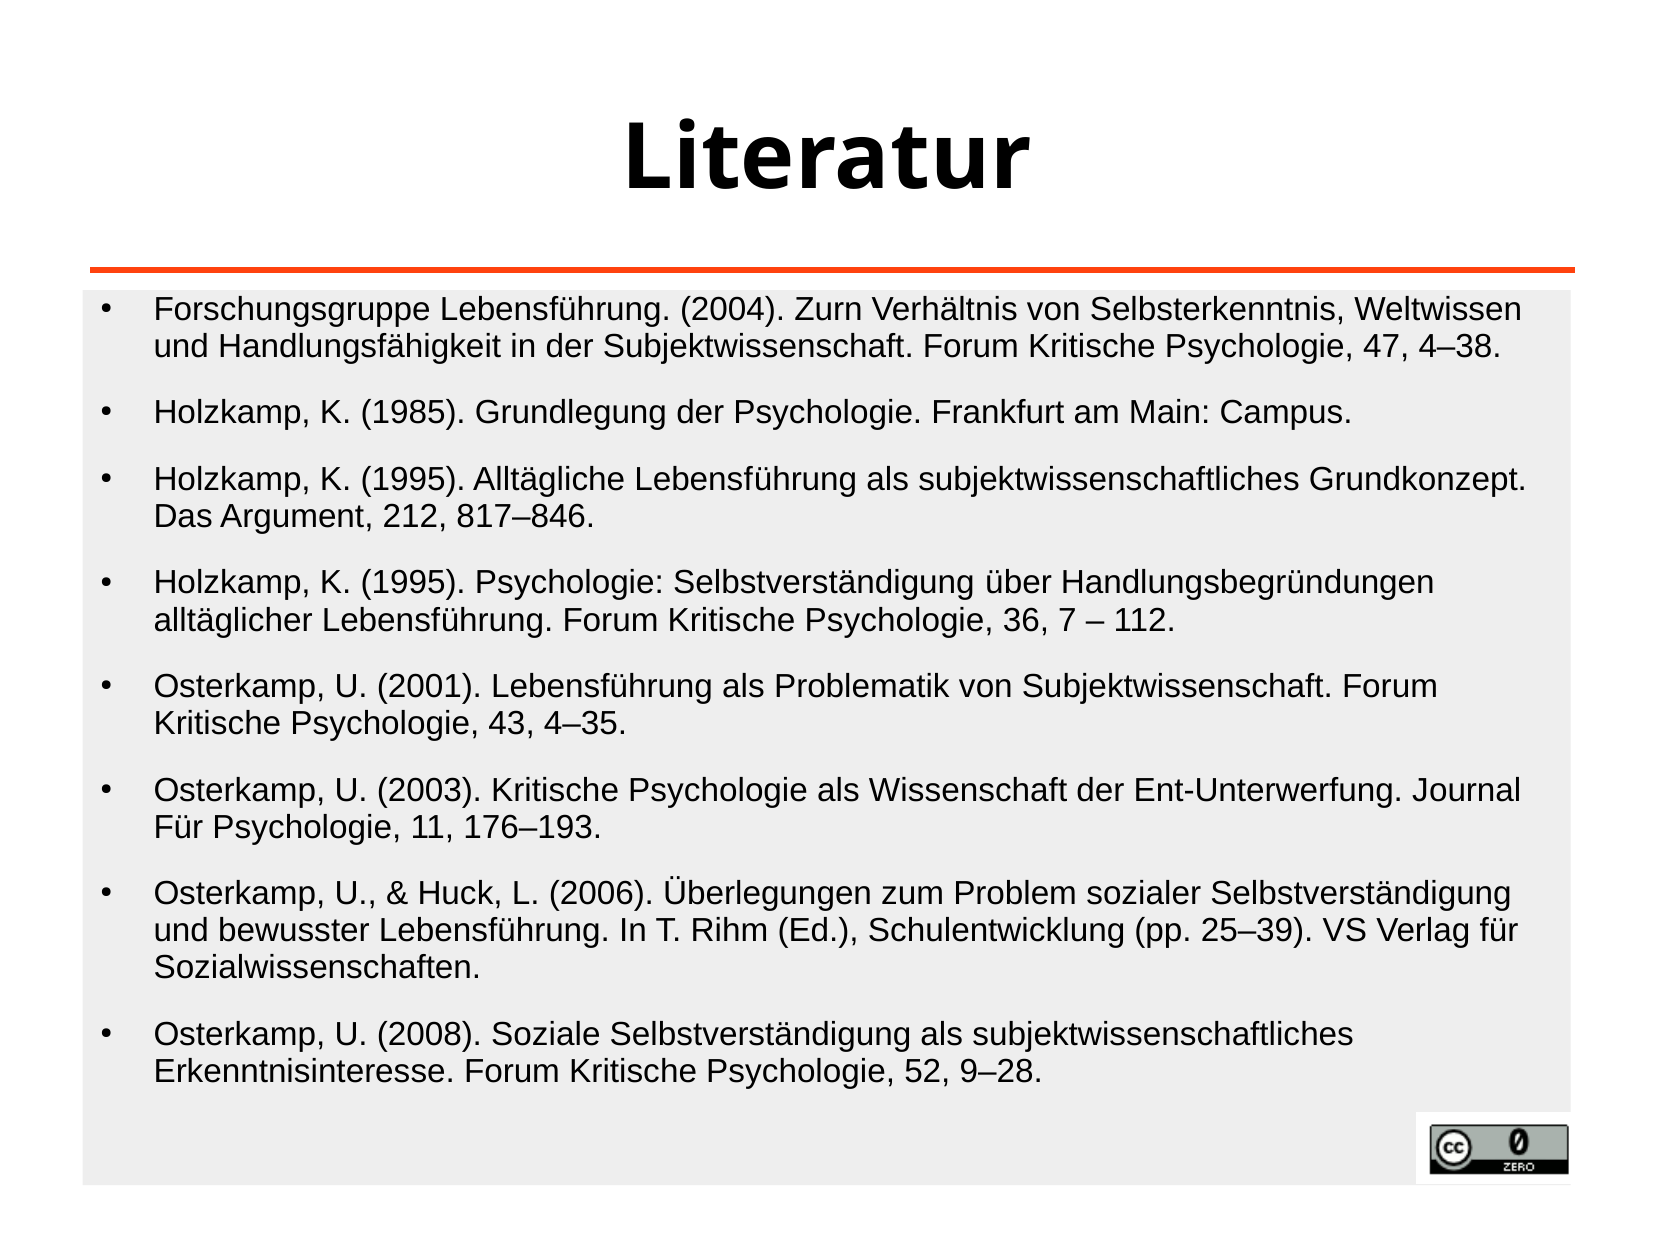

# Literatur
Forschungsgruppe Lebensführung. (2004). Zurn Verhältnis von Selbsterkenntnis, Weltwissen und Handlungsfähigkeit in der Subjektwissenschaft. Forum Kritische Psychologie, 47, 4–38.
Holzkamp, K. (1985). Grundlegung der Psychologie. Frankfurt am Main: Campus.
Holzkamp, K. (1995). Alltägliche Lebensführung als subjektwissenschaftliches Grundkonzept. Das Argument, 212, 817–846.
Holzkamp, K. (1995). Psychologie: Selbstverständigung über Handlungsbegründungen alltäglicher Lebensführung. Forum Kritische Psychologie, 36, 7 – 112.
Osterkamp, U. (2001). Lebensführung als Problematik von Subjektwissenschaft. Forum Kritische Psychologie, 43, 4–35.
Osterkamp, U. (2003). Kritische Psychologie als Wissenschaft der Ent-Unterwerfung. Journal Für Psychologie, 11, 176–193.
Osterkamp, U., & Huck, L. (2006). Überlegungen zum Problem sozialer Selbstverständigung und bewusster Lebensführung. In T. Rihm (Ed.), Schulentwicklung (pp. 25–39). VS Verlag für Sozialwissenschaften.
Osterkamp, U. (2008). Soziale Selbstverständigung als subjektwissenschaftliches Erkenntnisinteresse. Forum Kritische Psychologie, 52, 9–28.